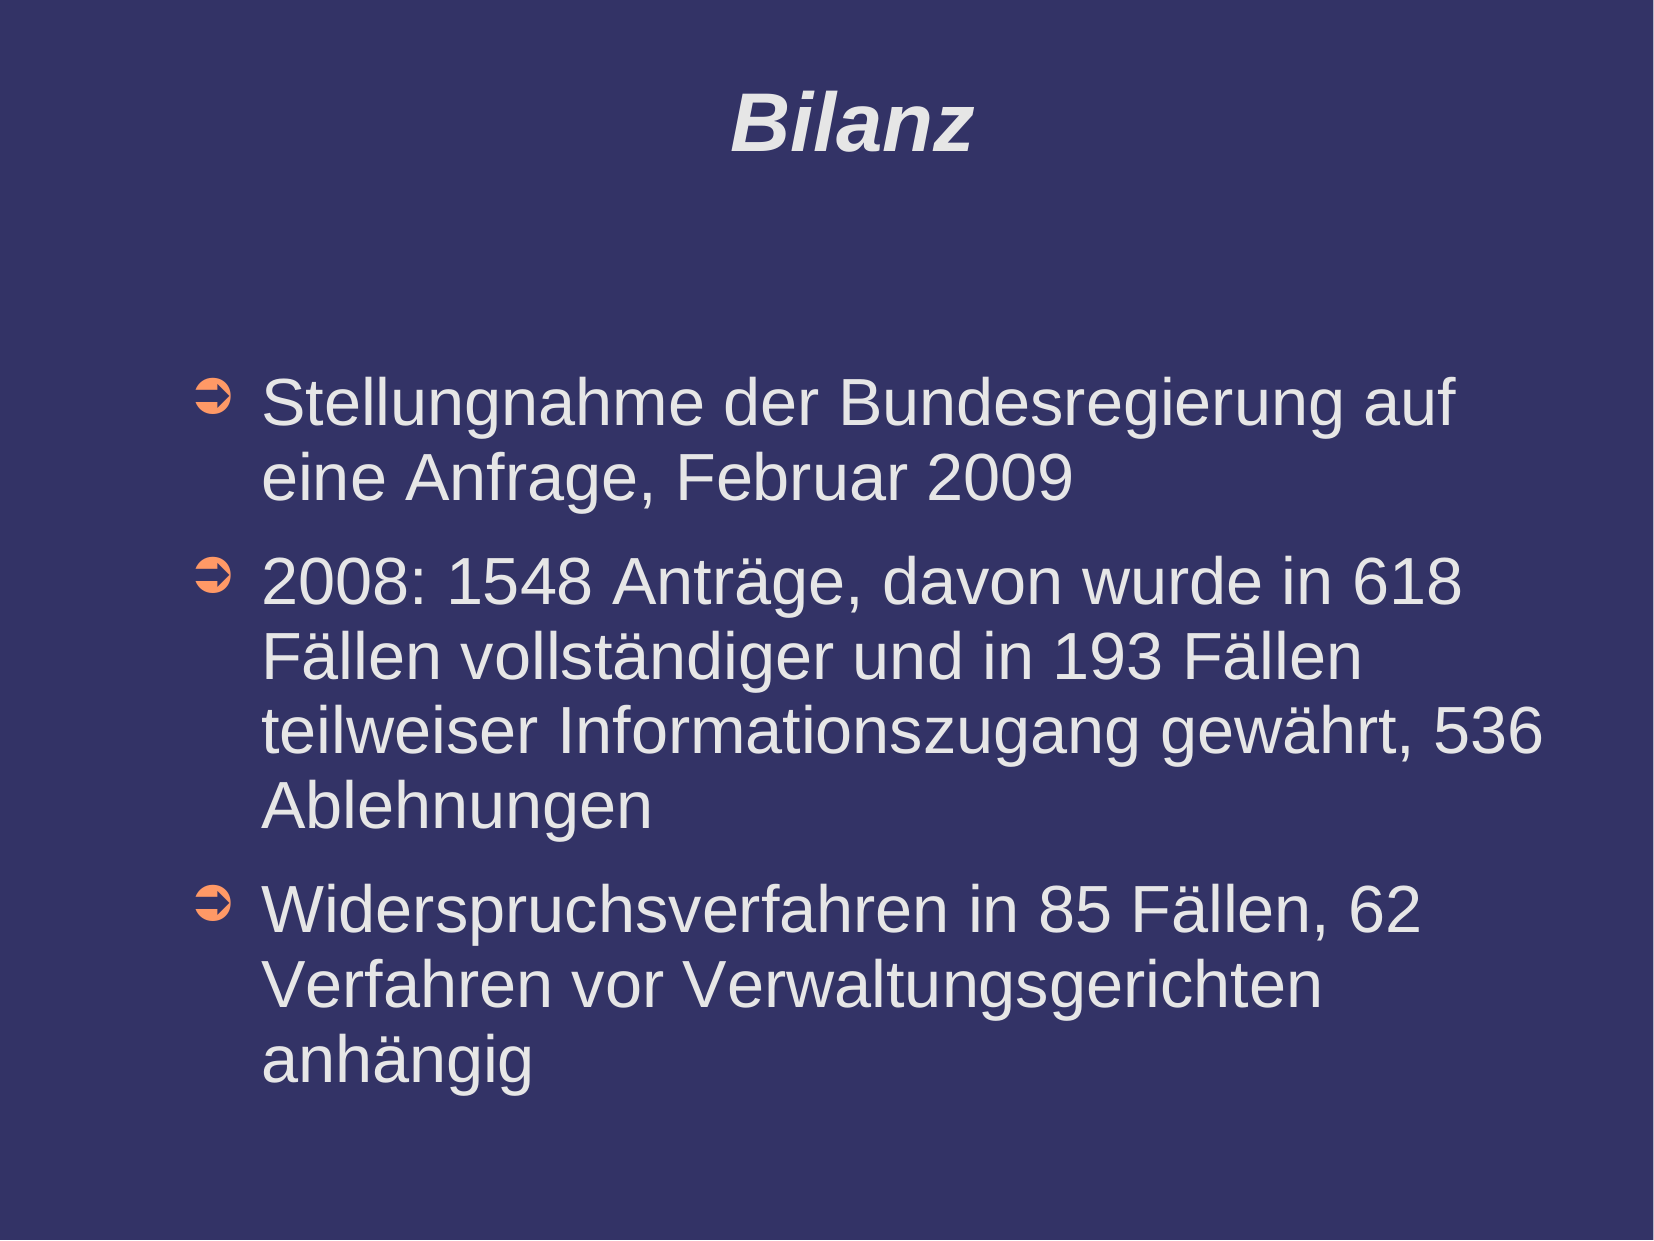

# Bilanz
Stellungnahme der Bundesregierung auf eine Anfrage, Februar 2009
2008: 1548 Anträge, davon wurde in 618 Fällen vollständiger und in 193 Fällen teilweiser Informationszugang gewährt, 536 Ablehnungen
Widerspruchsverfahren in 85 Fällen, 62 Verfahren vor Verwaltungsgerichten anhängig